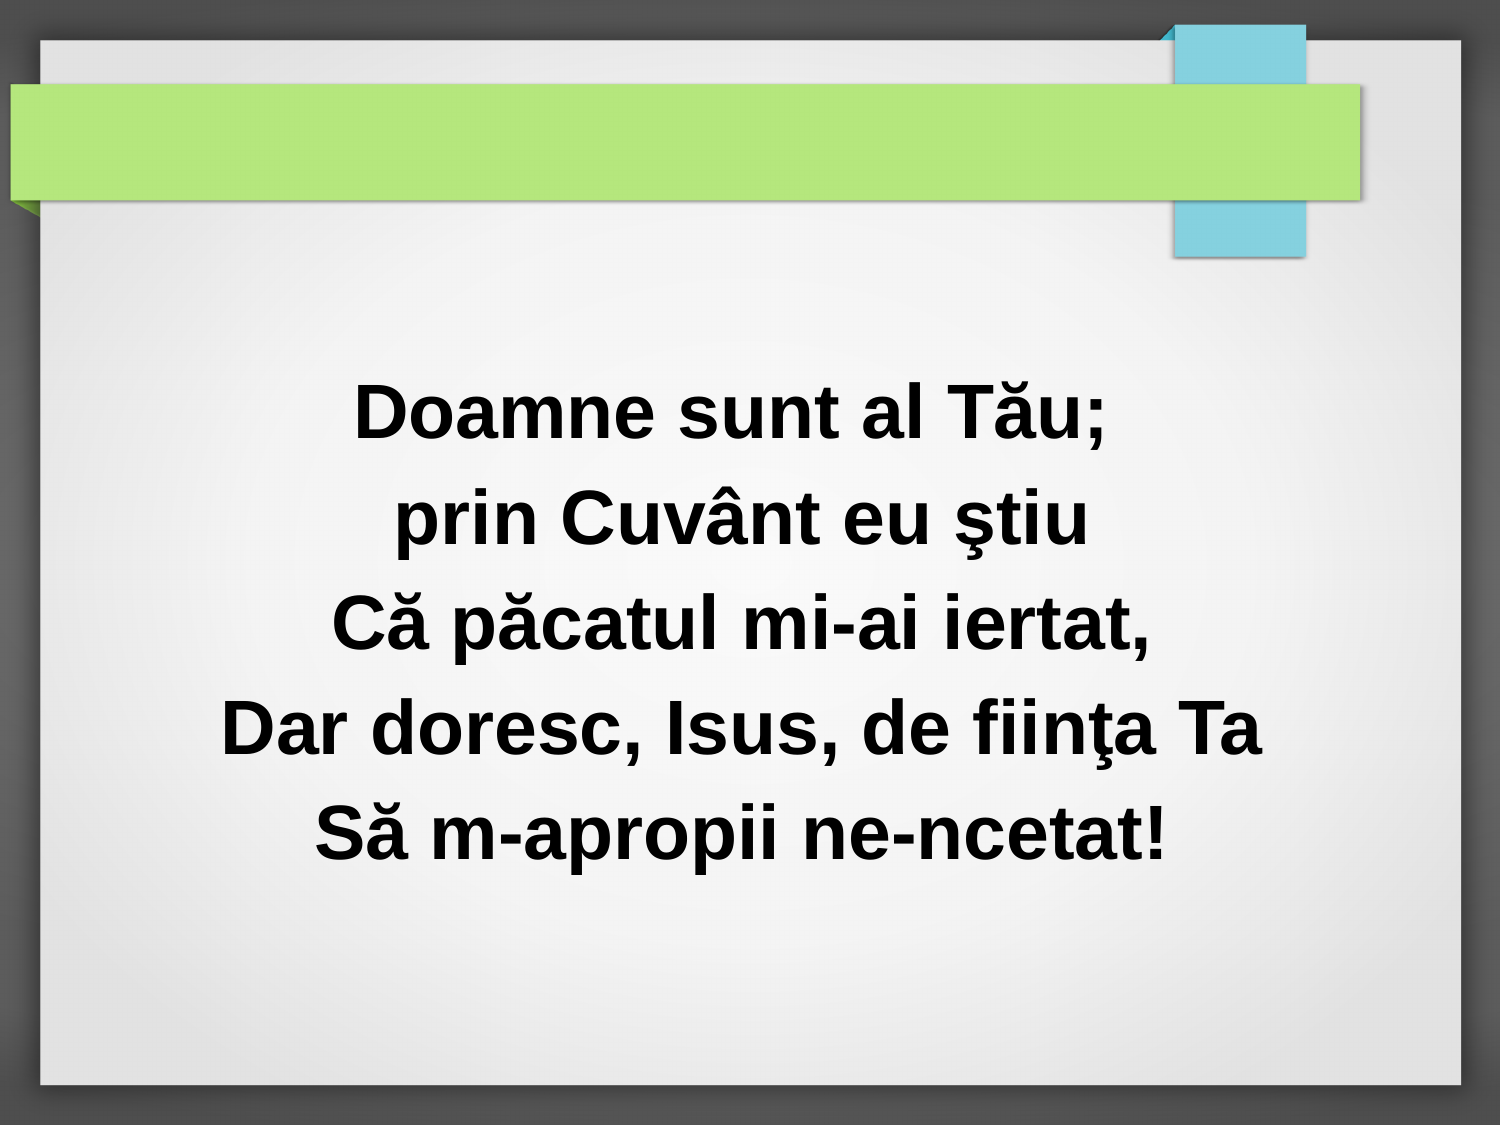

# Doamne sunt al Tău;
prin Cuvânt eu ştiu
Că păcatul mi-ai iertat,
Dar doresc, Isus, de fiinţa Ta
Să m-apropii ne-ncetat!